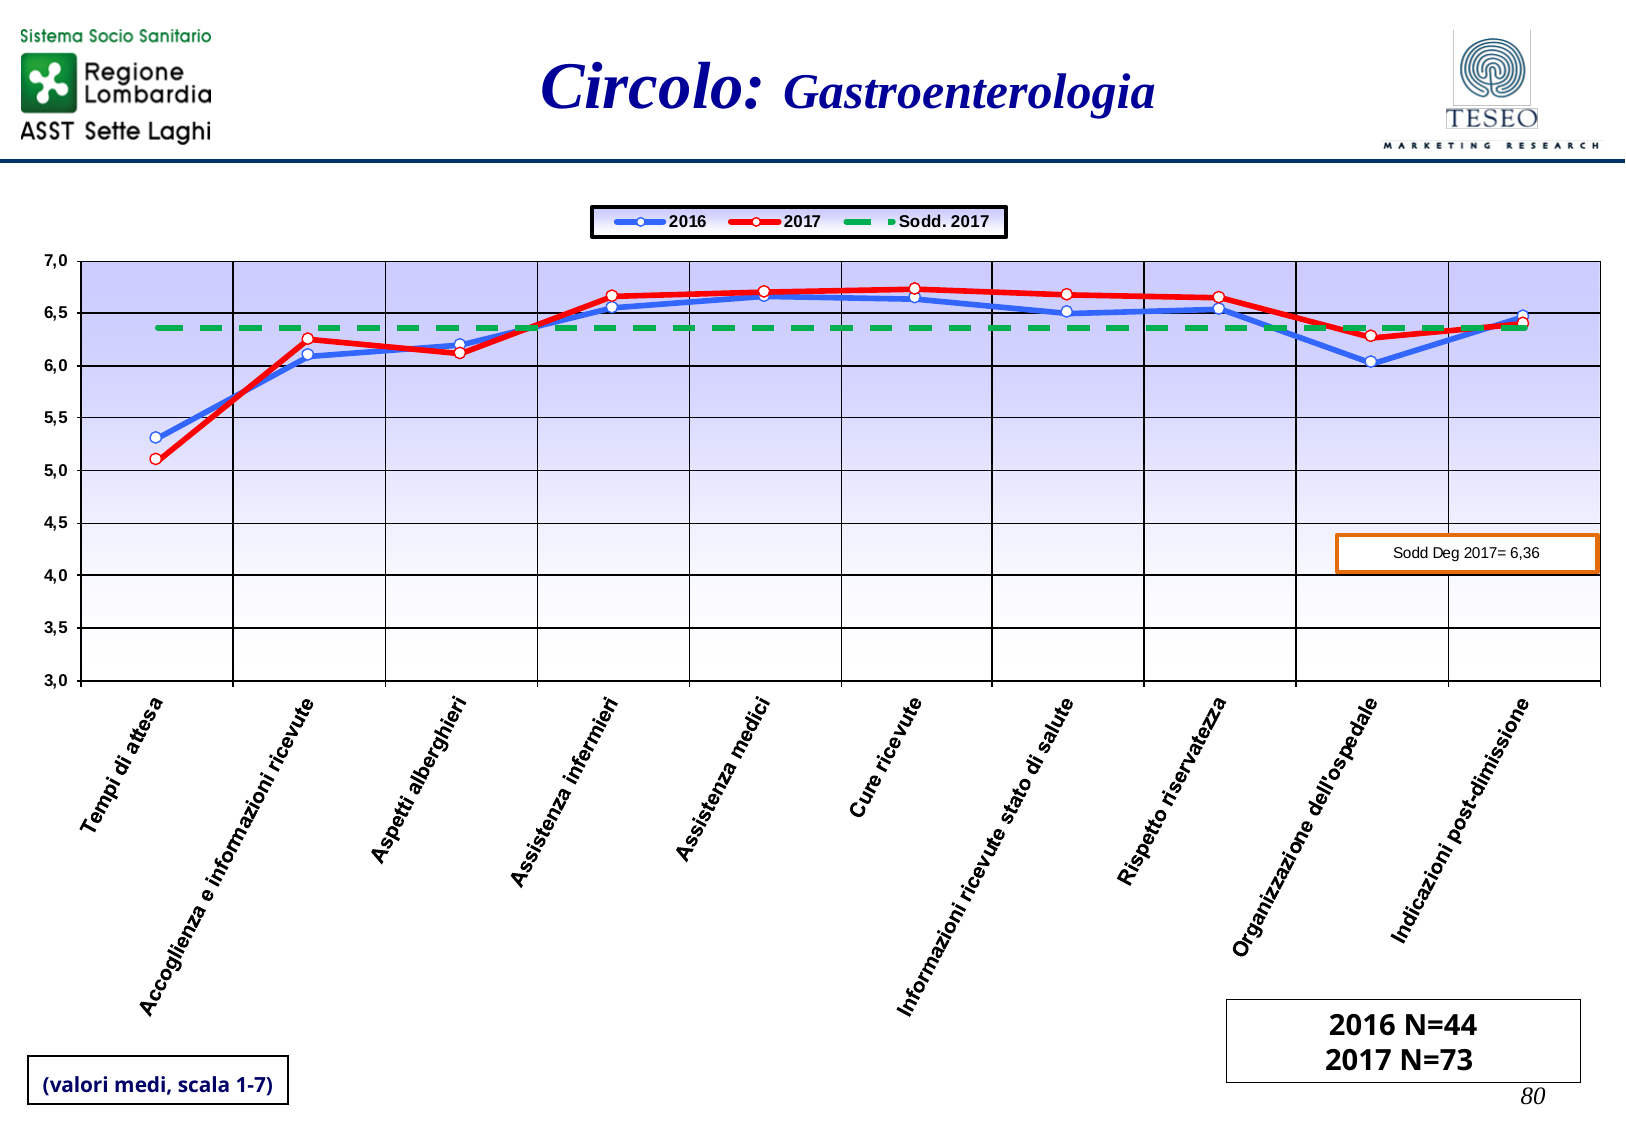

Circolo: Gastroenterologia
2016 N=44
2017 N=73
(valori medi, scala 1-7)